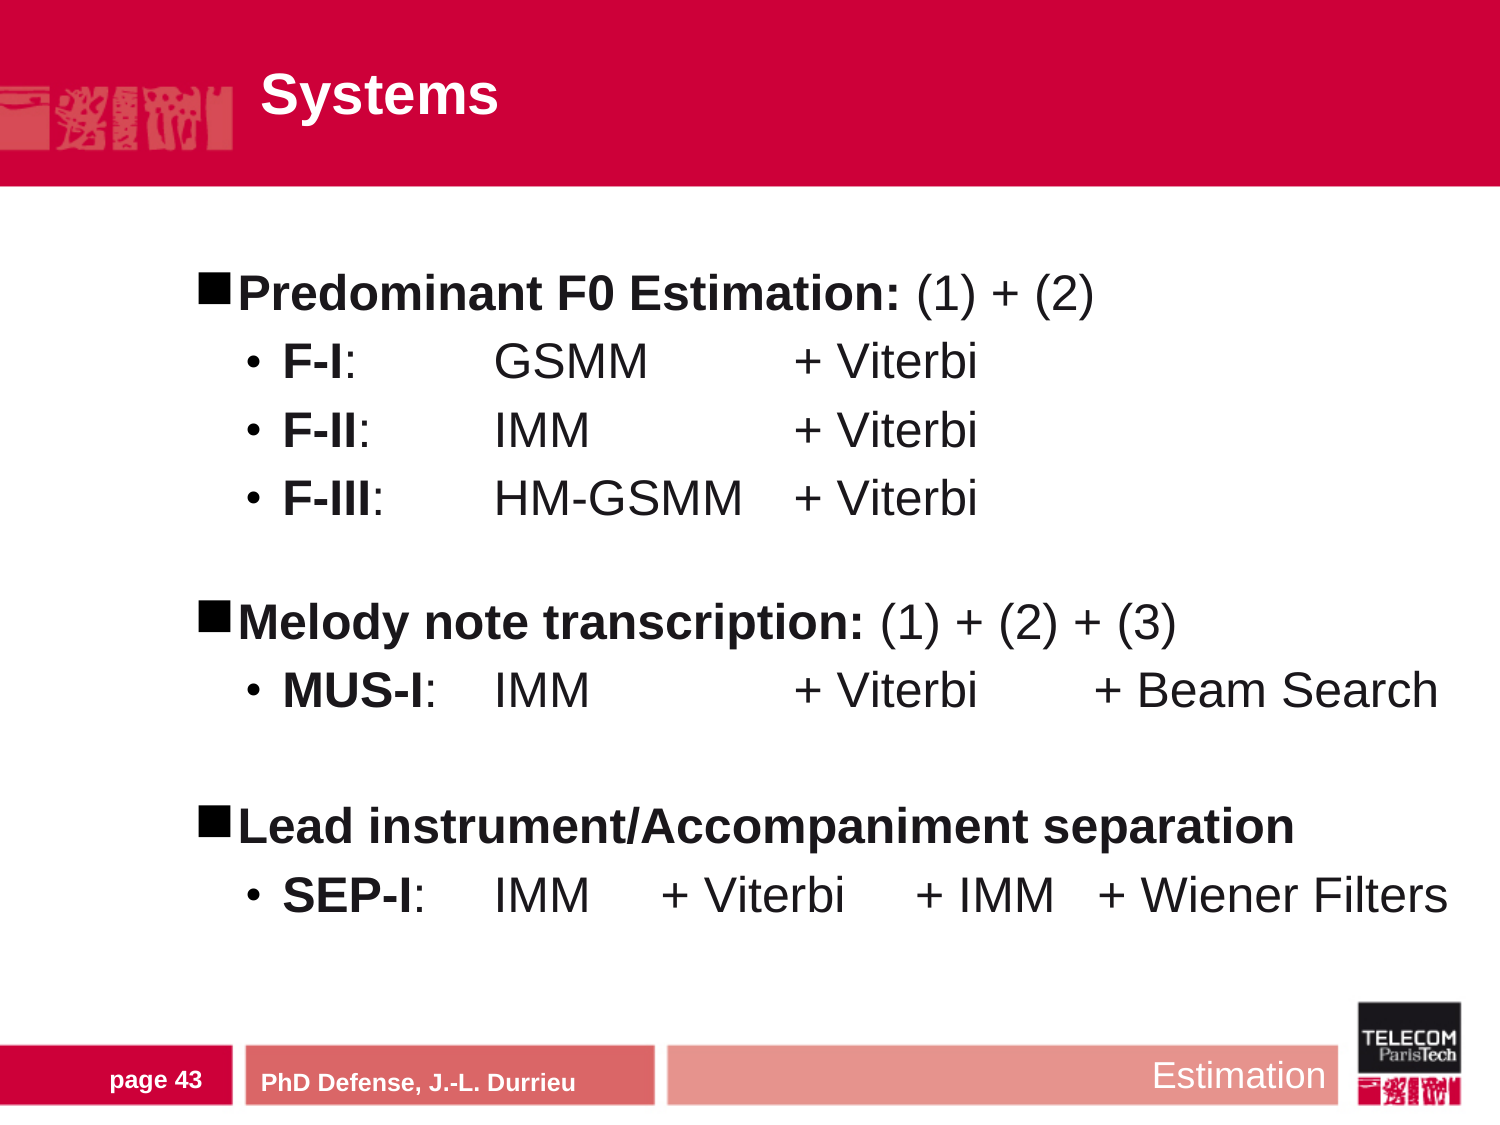

# Systems
Predominant F0 Estimation: (1) + (2)
F-I: 	GSMM 	+ Viterbi
F-II: 	IMM 		+ Viterbi
F-III: 	HM-GSMM 	+ Viterbi
Melody note transcription: (1) + (2) + (3)
MUS-I: 	IMM 		+ Viterbi 	+ Beam Search
Lead instrument/Accompaniment separation
SEP-I: 	IMM + Viterbi + IMM + Wiener Filters
Estimation
43